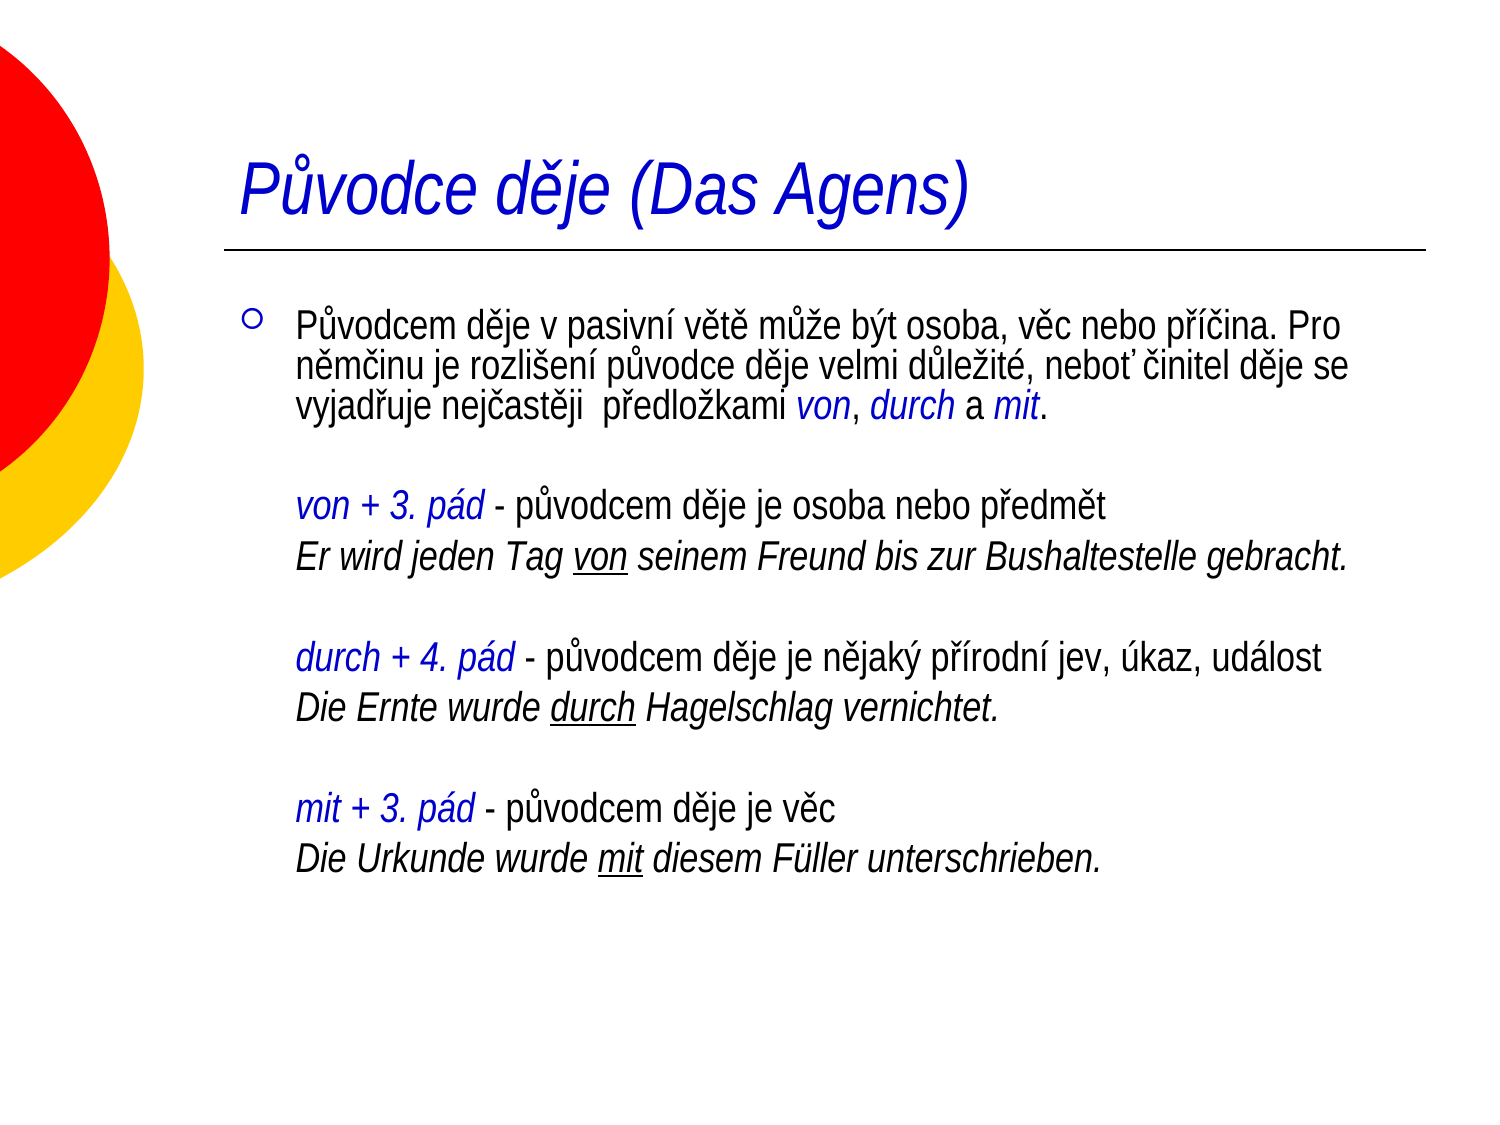

# Původce děje (Das Agens)
Původcem děje v pasivní větě může být osoba, věc nebo příčina. Pro němčinu je rozlišení původce děje velmi důležité, neboť činitel děje se vyjadřuje nejčastěji předložkami von, durch a mit.
 	von + 3. pád - původcem děje je osoba nebo předmět
	Er wird jeden Tag von seinem Freund bis zur Bushaltestelle gebracht.
	durch + 4. pád - původcem děje je nějaký přírodní jev, úkaz, událost
	Die Ernte wurde durch Hagelschlag vernichtet.
	mit + 3. pád - původcem děje je věc
	Die Urkunde wurde mit diesem Füller unterschrieben.